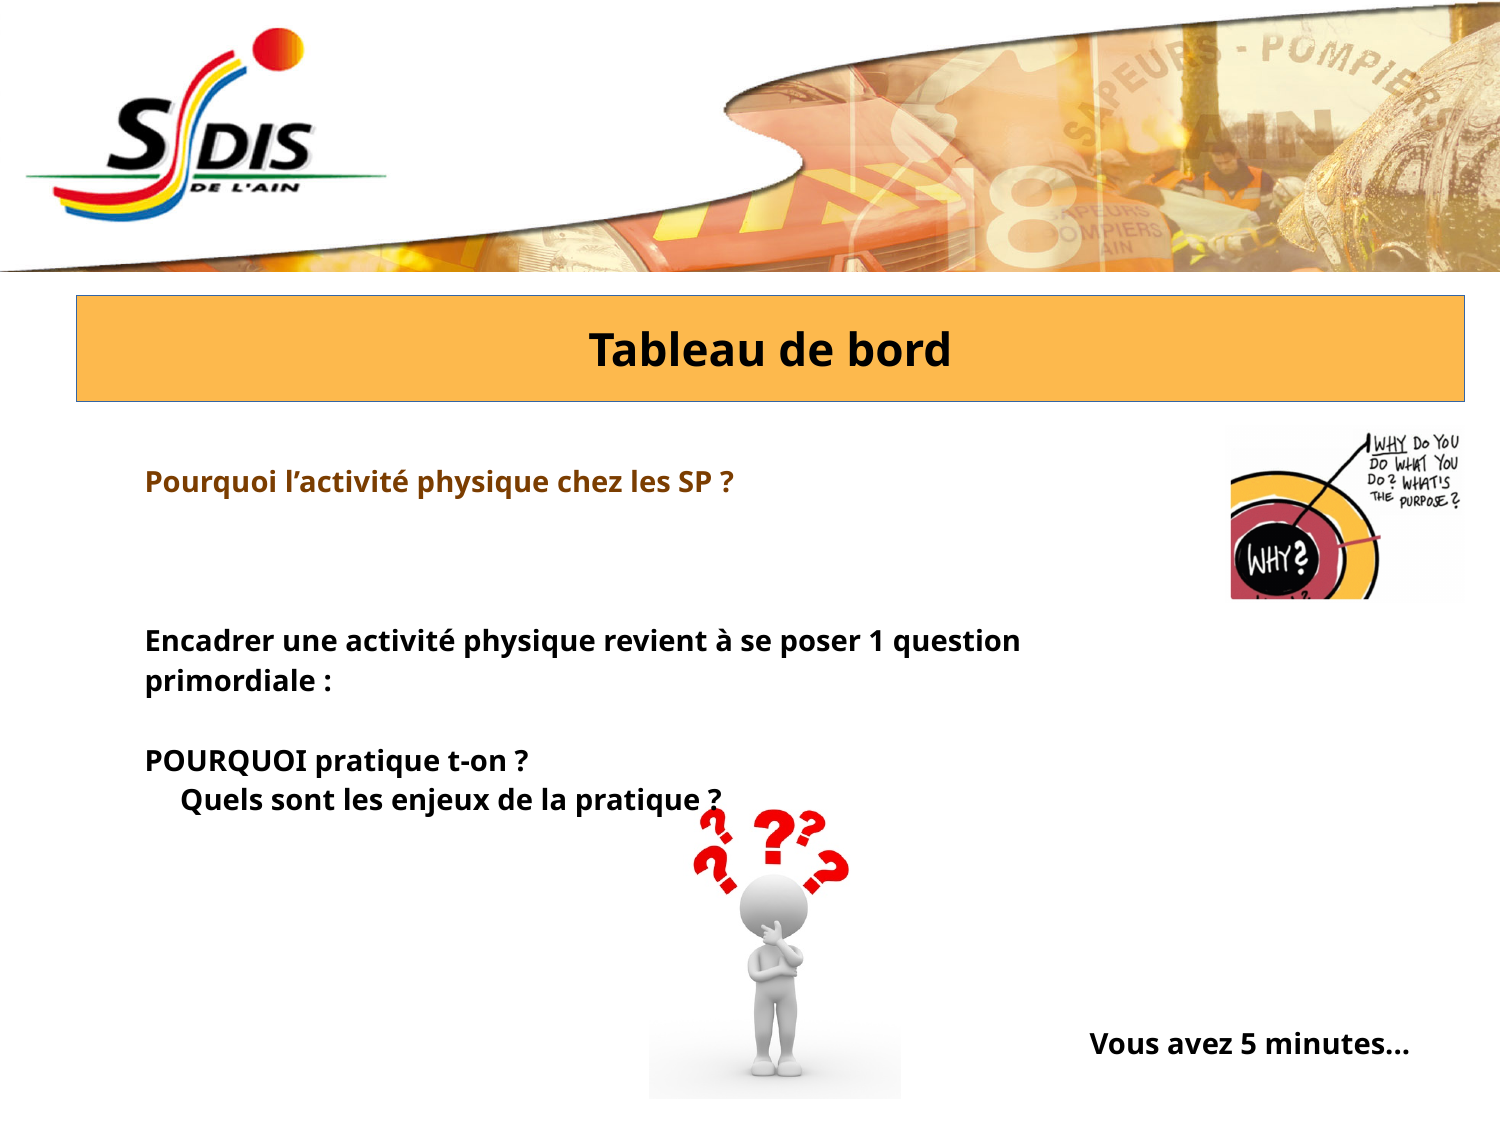

Tableau de bord
Pourquoi l’activité physique chez les SP ?
Encadrer une activité physique revient à se poser 1 question
primordiale :
POURQUOI pratique t-on ?
Quels sont les enjeux de la pratique ?
Vous avez 5 minutes...